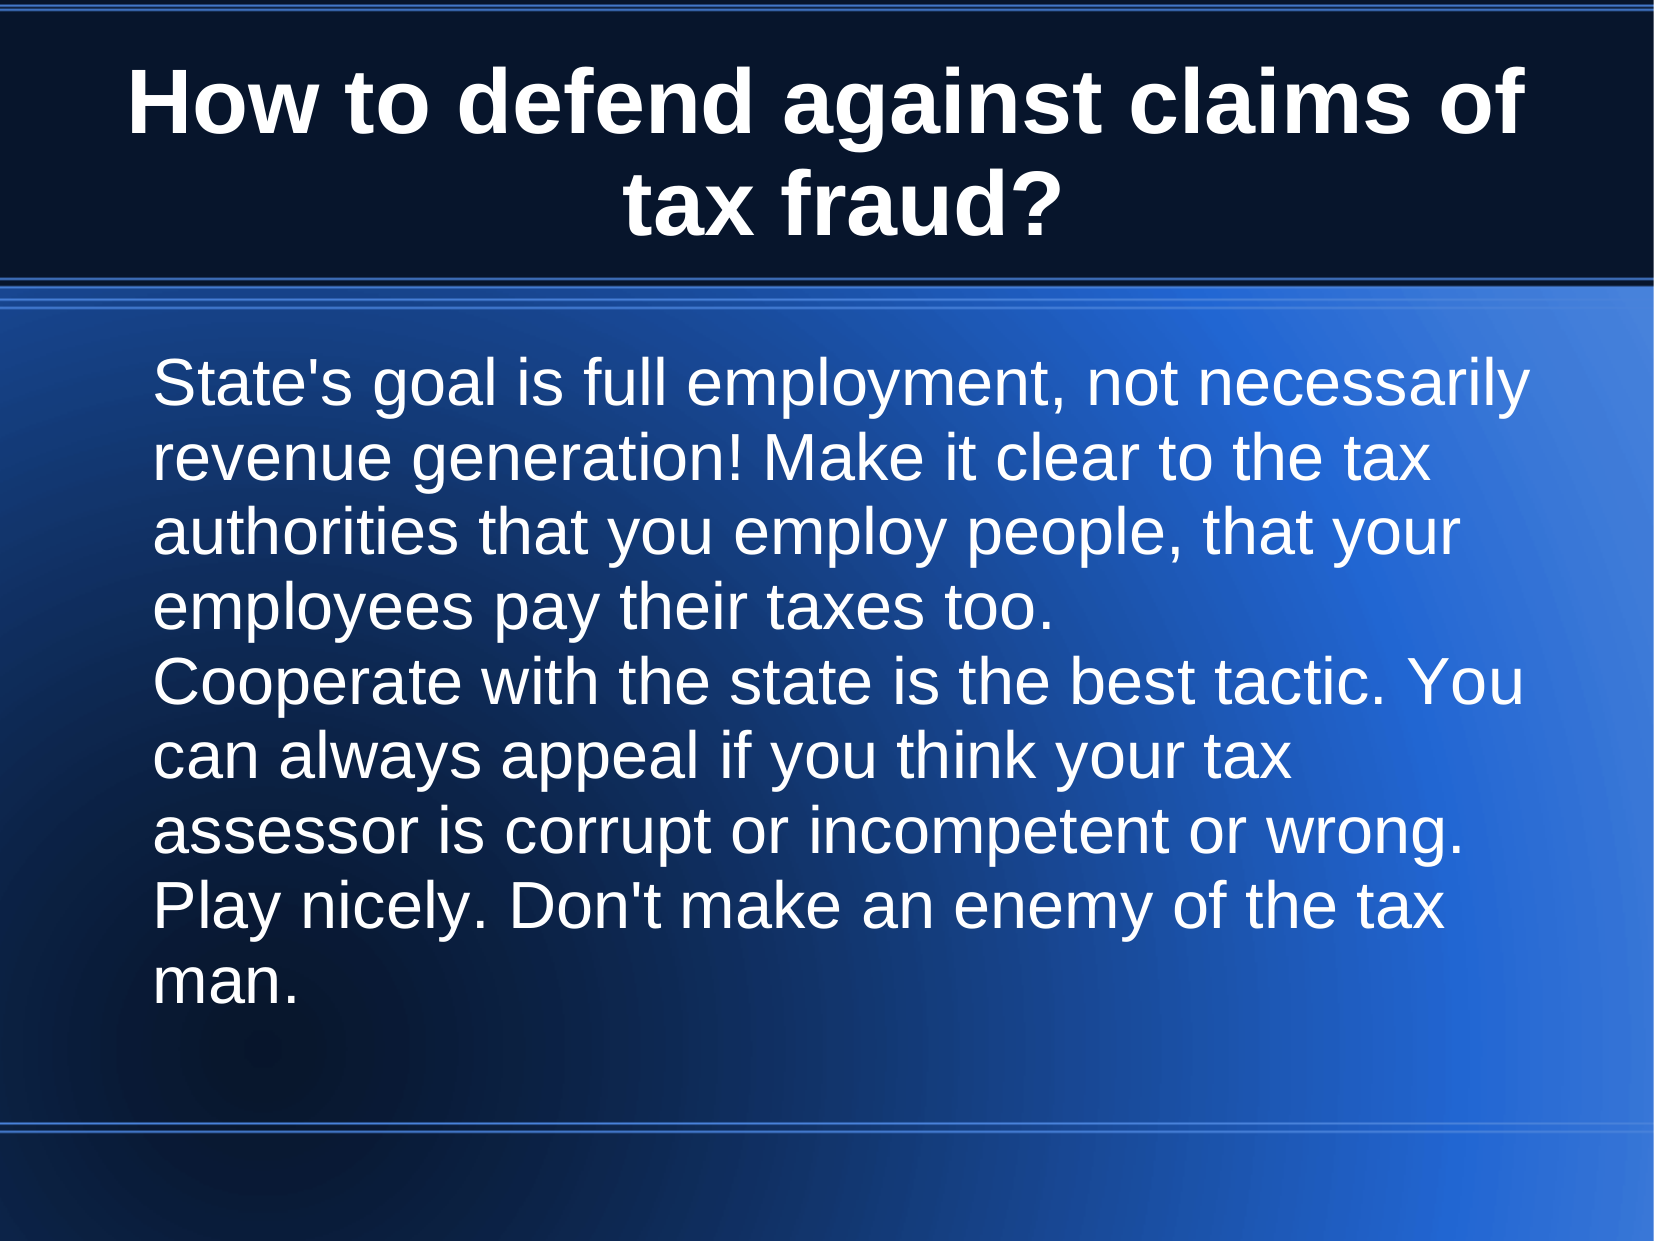

# How to defend against claims of tax fraud?
State's goal is full employment, not necessarily revenue generation! Make it clear to the tax authorities that you employ people, that your employees pay their taxes too.
Cooperate with the state is the best tactic. You can always appeal if you think your tax assessor is corrupt or incompetent or wrong.
Play nicely. Don't make an enemy of the tax man.